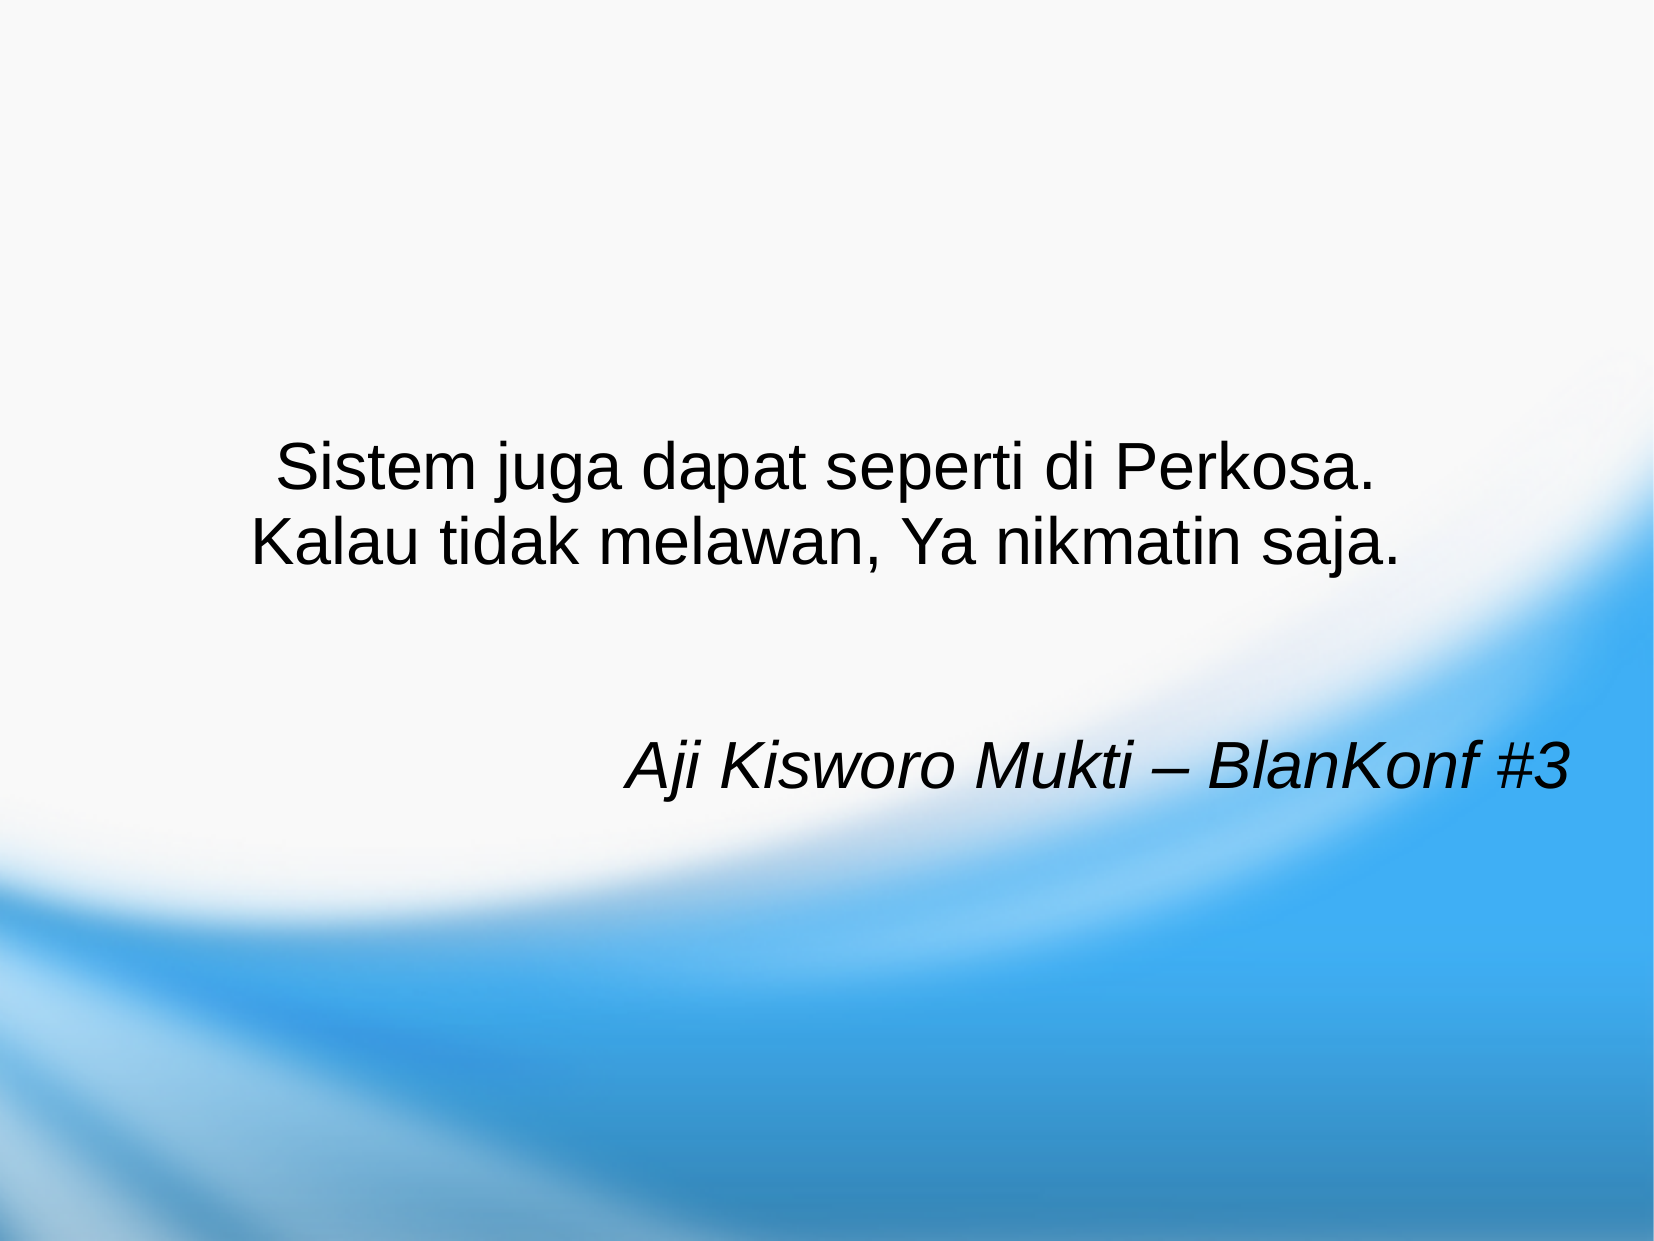

# Sistem juga dapat seperti di Perkosa.
Kalau tidak melawan, Ya nikmatin saja.
Aji Kisworo Mukti – BlanKonf #3